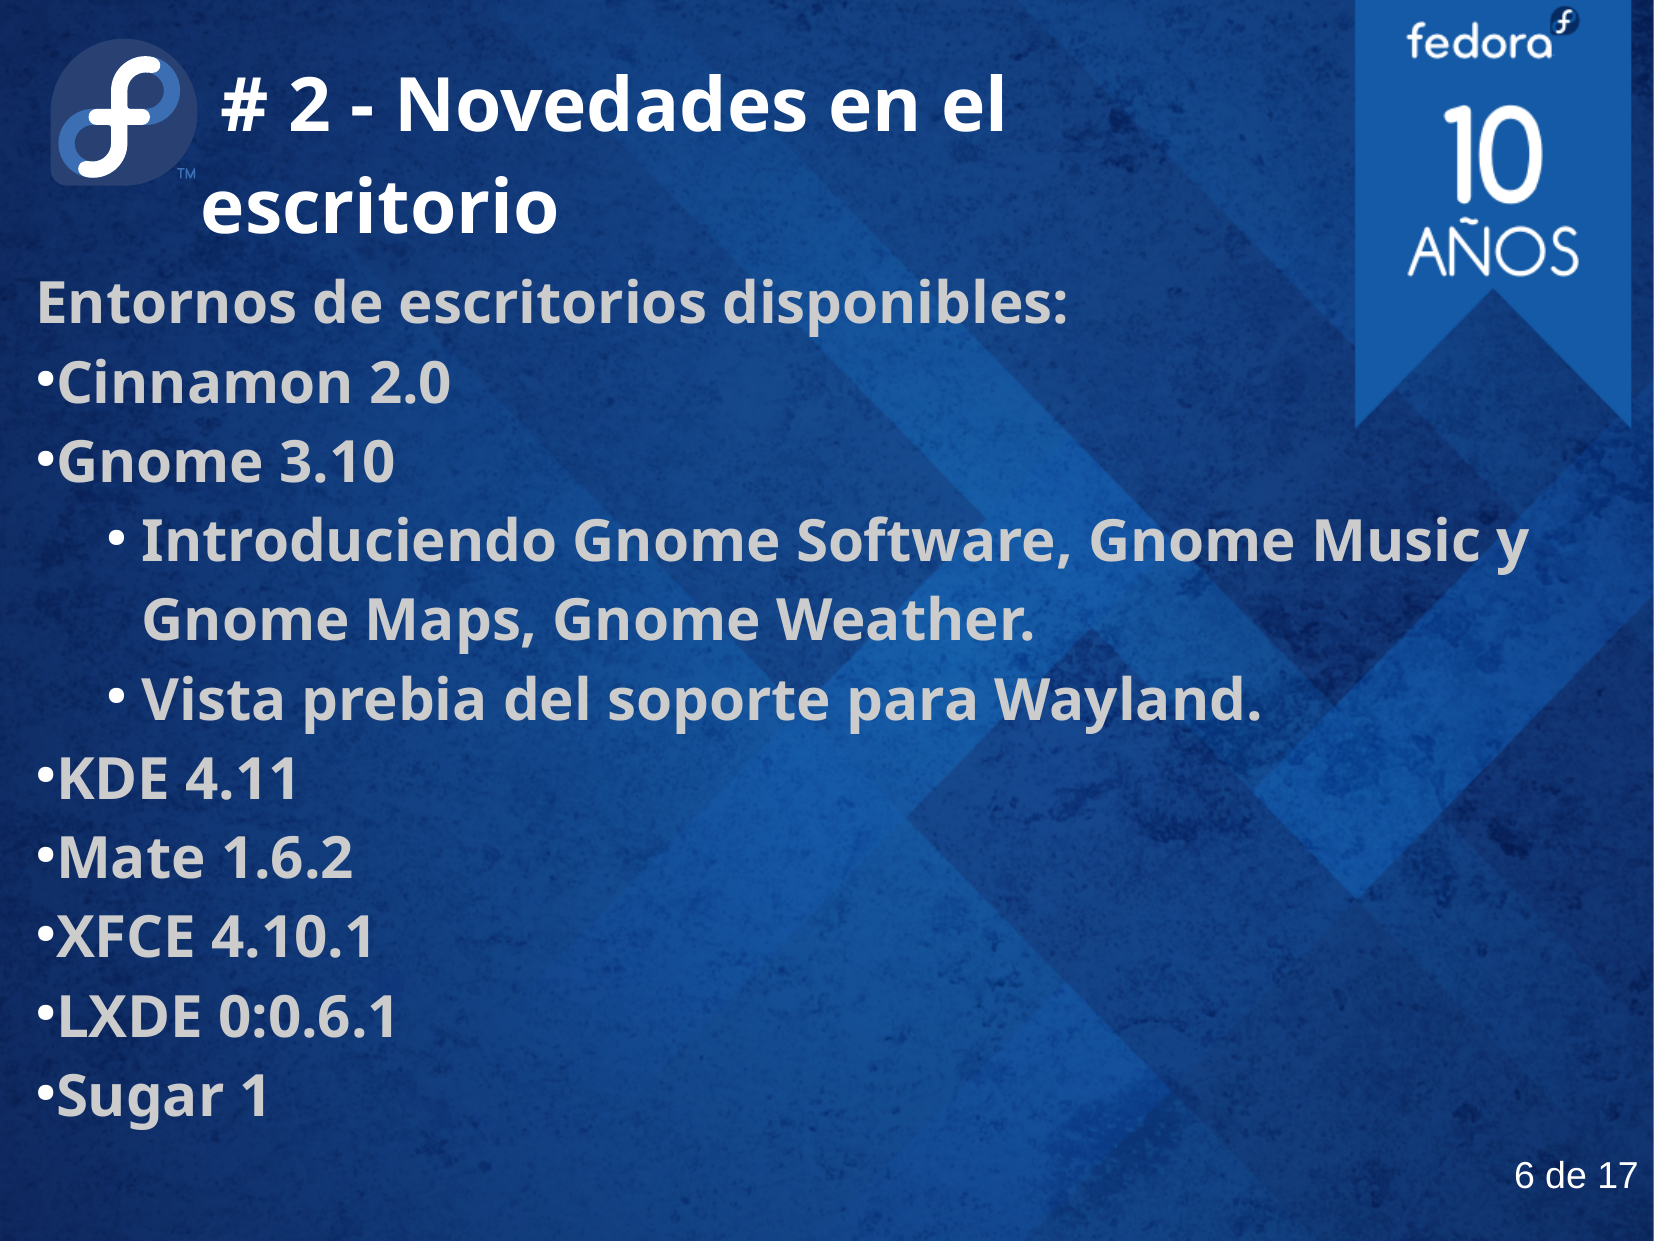

# # 2 - Novedades en el escritorio
Entornos de escritorios disponibles:
Cinnamon 2.0
Gnome 3.10
Introduciendo Gnome Software, Gnome Music y Gnome Maps, Gnome Weather.
Vista prebia del soporte para Wayland.
KDE 4.11
Mate 1.6.2
XFCE 4.10.1
LXDE 0:0.6.1
Sugar 1
 de 17